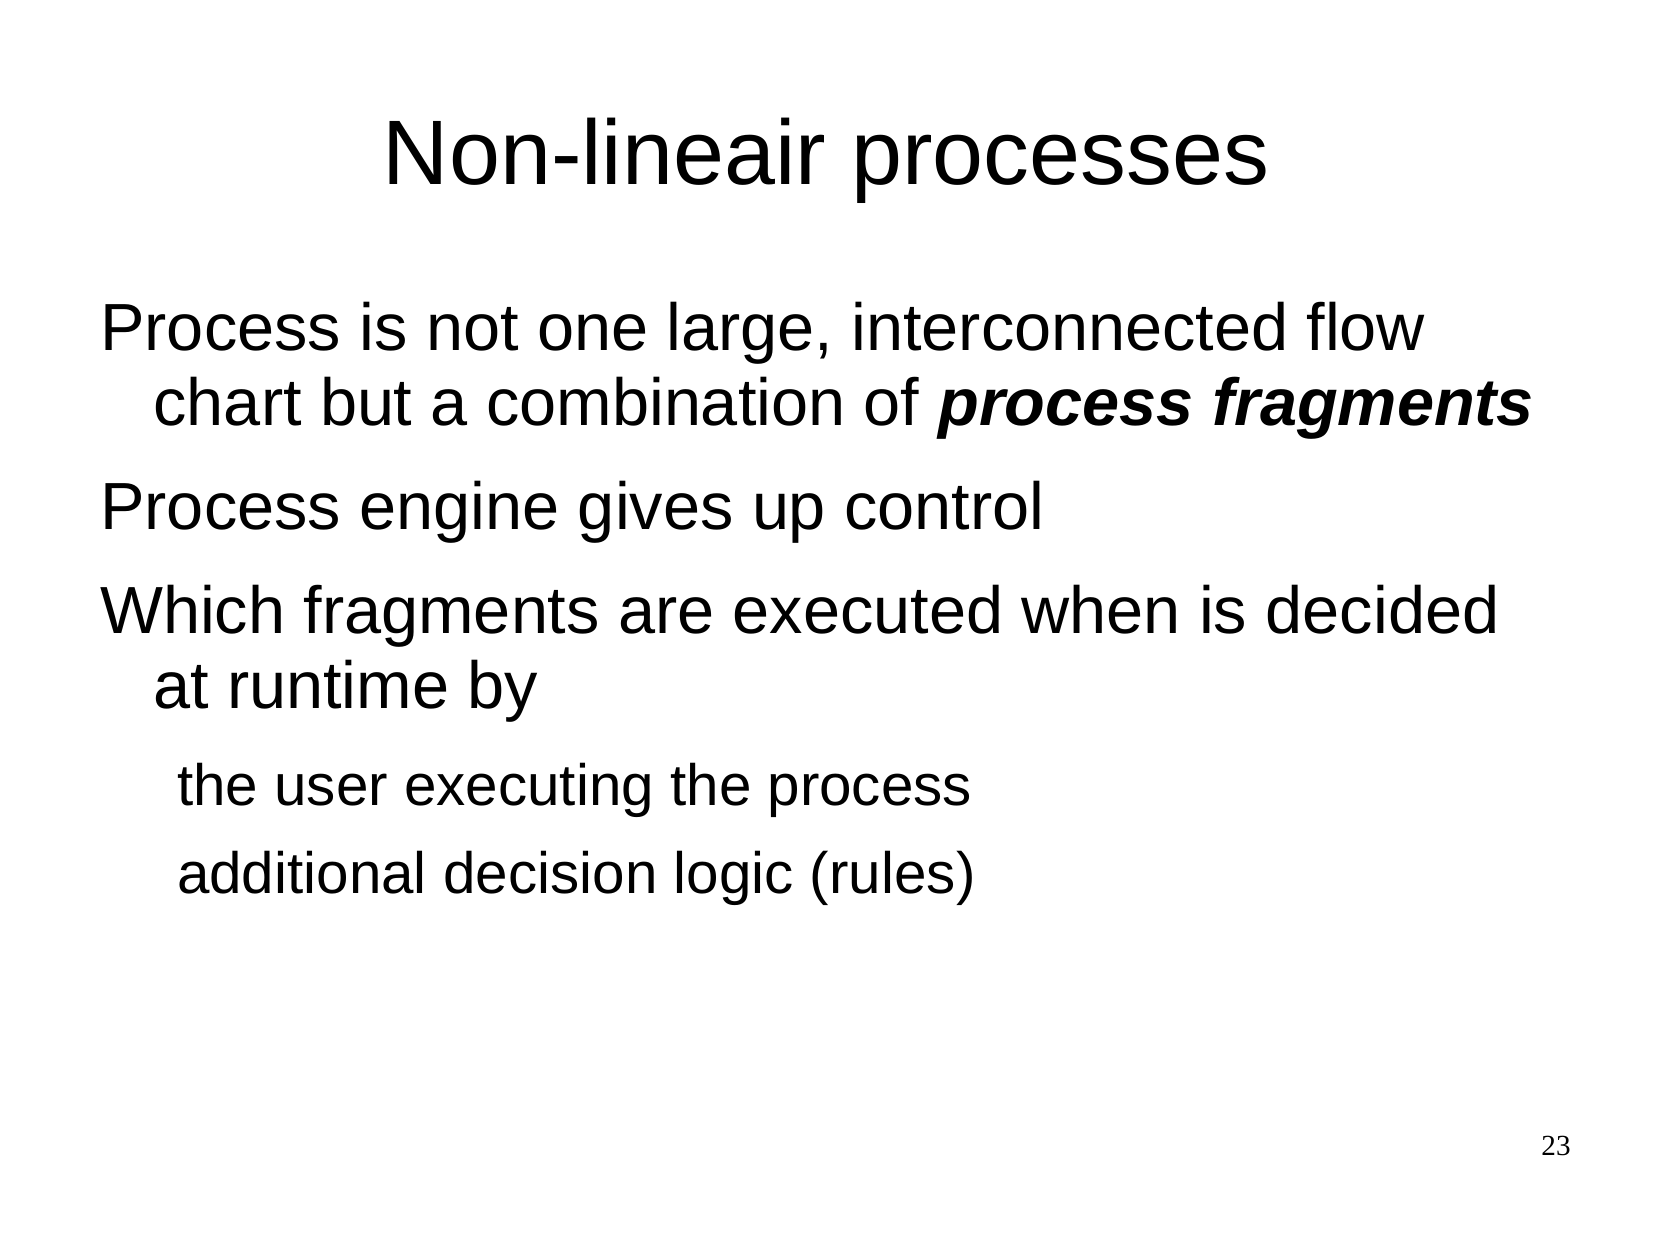

# Non-lineair processes
Process is not one large, interconnected flow chart but a combination of process fragments
Process engine gives up control
Which fragments are executed when is decided at runtime by
the user executing the process
additional decision logic (rules)
23